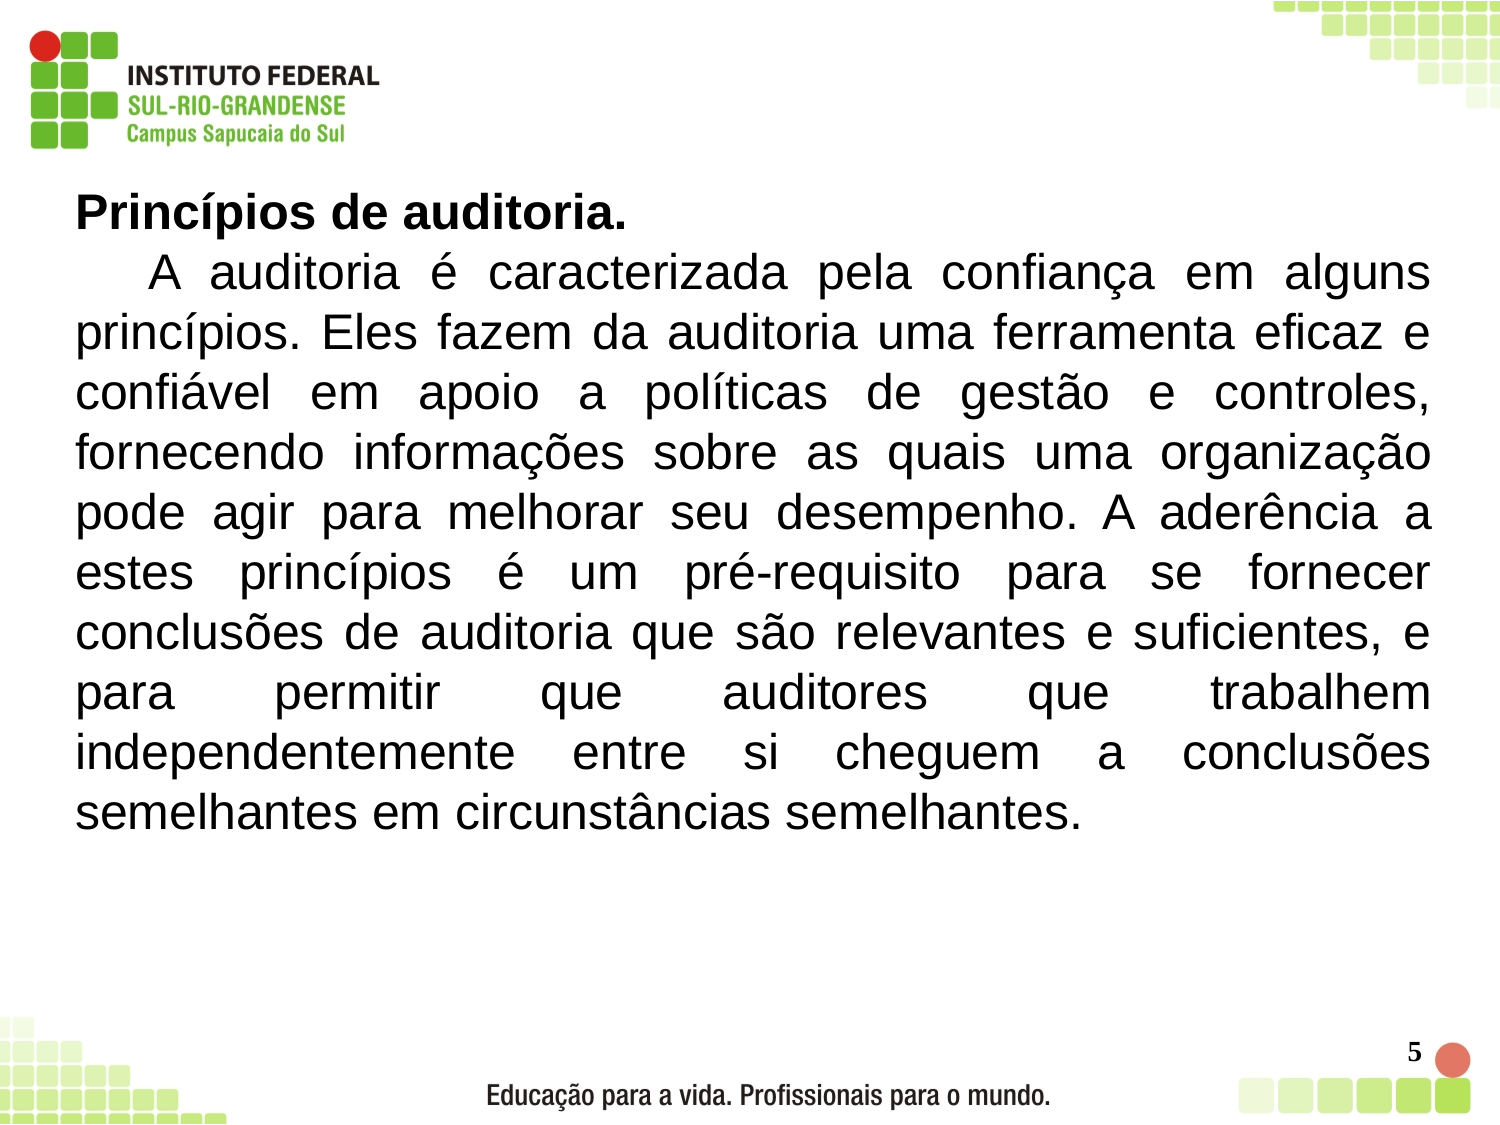

Princípios de auditoria.
	A auditoria é caracterizada pela confiança em alguns princípios. Eles fazem da auditoria uma ferramenta eficaz e confiável em apoio a políticas de gestão e controles, fornecendo informações sobre as quais uma organização pode agir para melhorar seu desempenho. A aderência a estes princípios é um pré-requisito para se fornecer conclusões de auditoria que são relevantes e suficientes, e para permitir que auditores que trabalhem independentemente entre si cheguem a conclusões semelhantes em circunstâncias semelhantes.